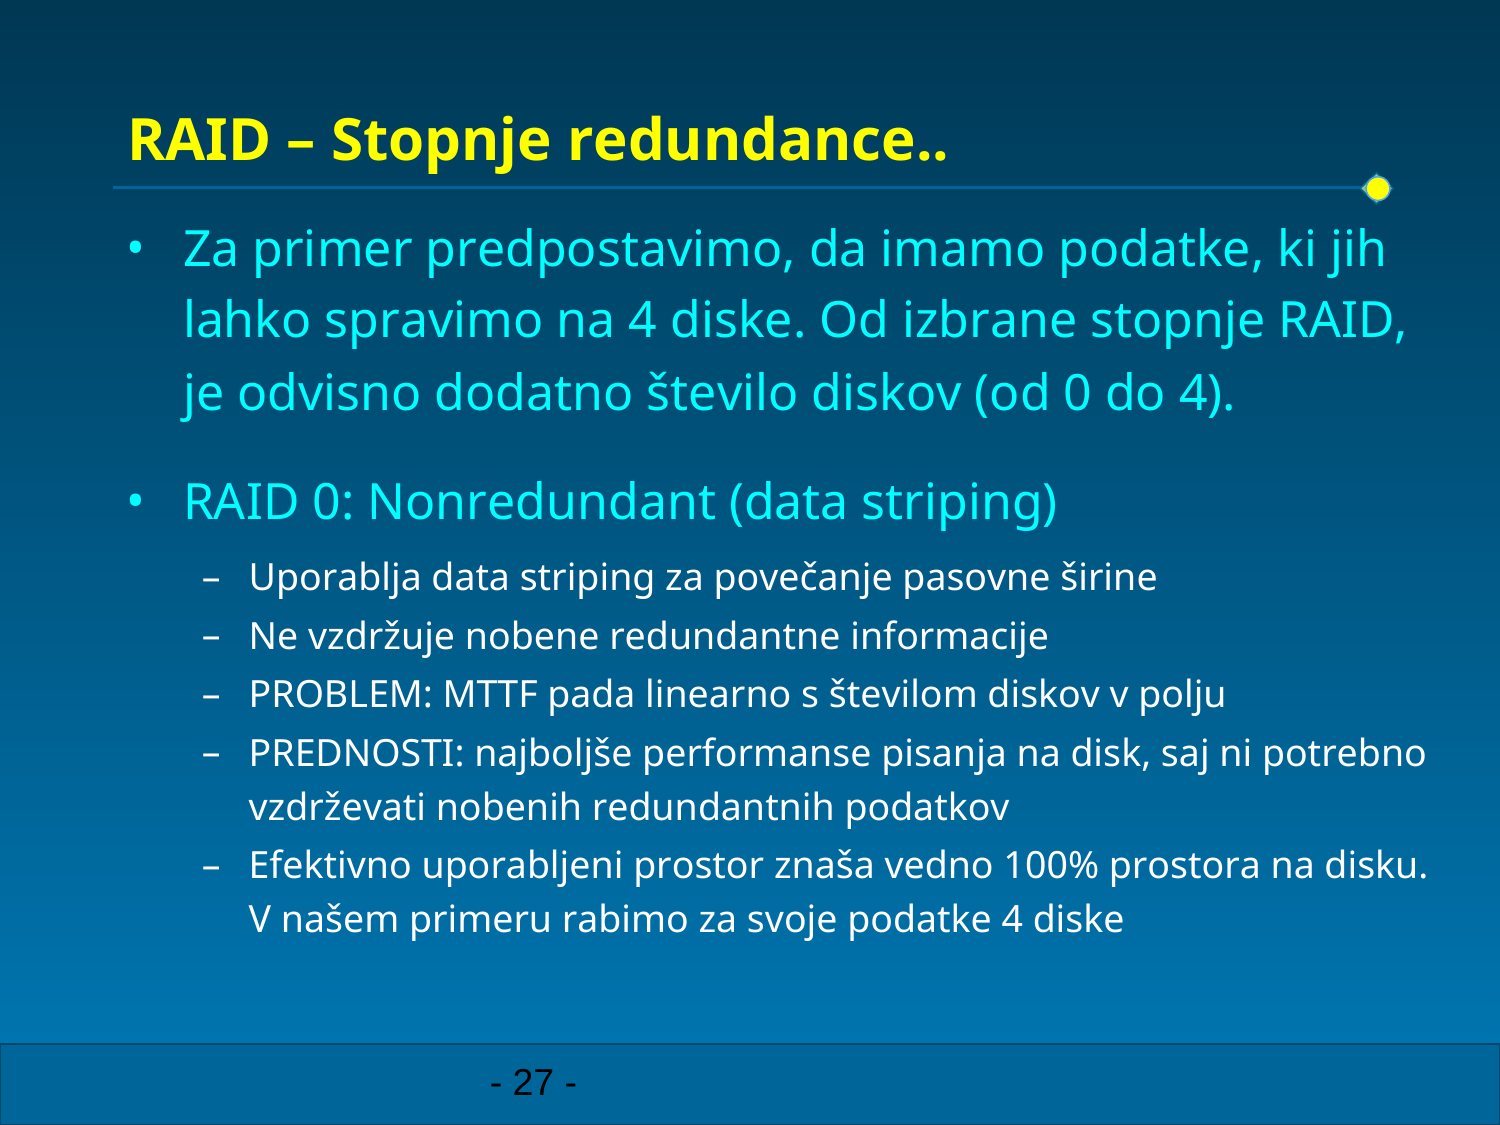

# RAID – Stopnje redundance..
Za primer predpostavimo, da imamo podatke, ki jih lahko spravimo na 4 diske. Od izbrane stopnje RAID, je odvisno dodatno število diskov (od 0 do 4).
RAID 0: Nonredundant (data striping)
Uporablja data striping za povečanje pasovne širine
Ne vzdržuje nobene redundantne informacije
PROBLEM: MTTF pada linearno s številom diskov v polju
PREDNOSTI: najboljše performanse pisanja na disk, saj ni potrebno vzdrževati nobenih redundantnih podatkov
Efektivno uporabljeni prostor znaša vedno 100% prostora na disku. V našem primeru rabimo za svoje podatke 4 diske